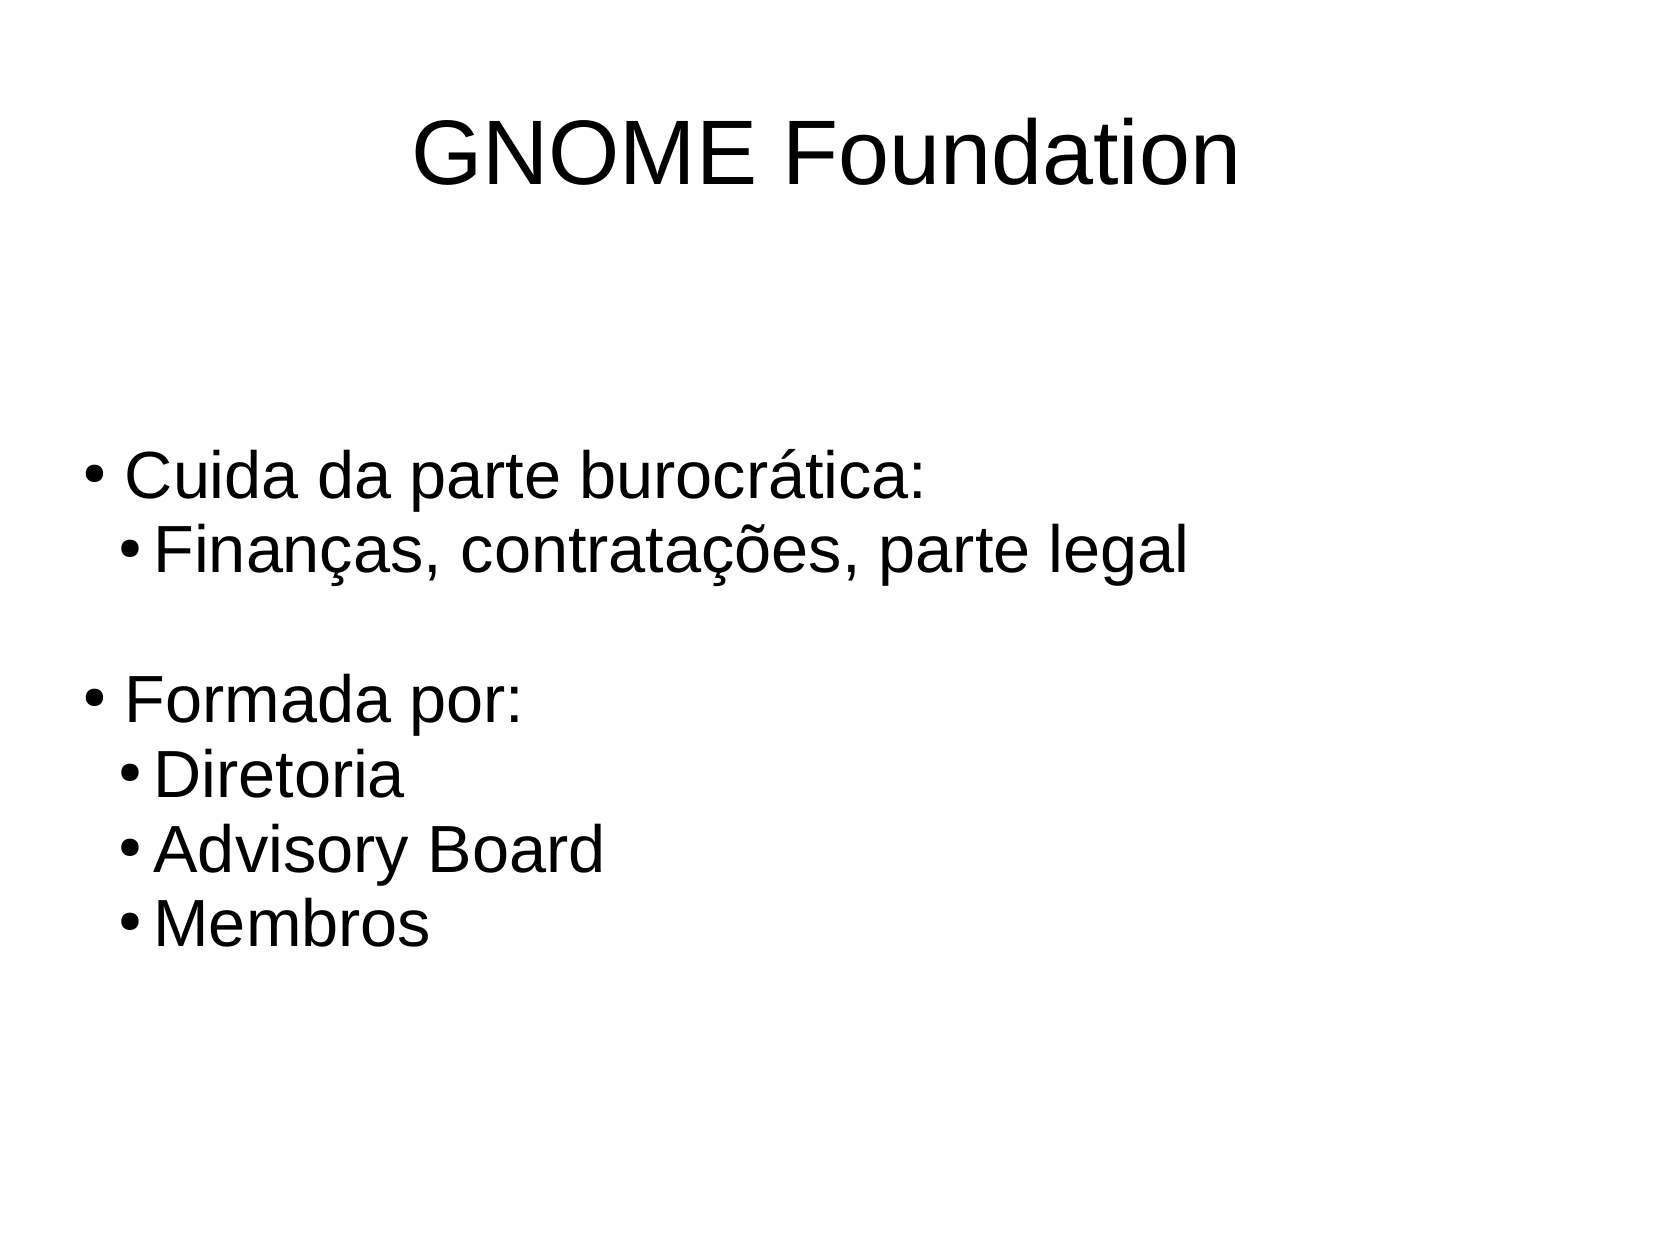

# GNOME Foundation
 Cuida da parte burocrática:
Finanças, contratações, parte legal
 Formada por:
Diretoria
Advisory Board
Membros